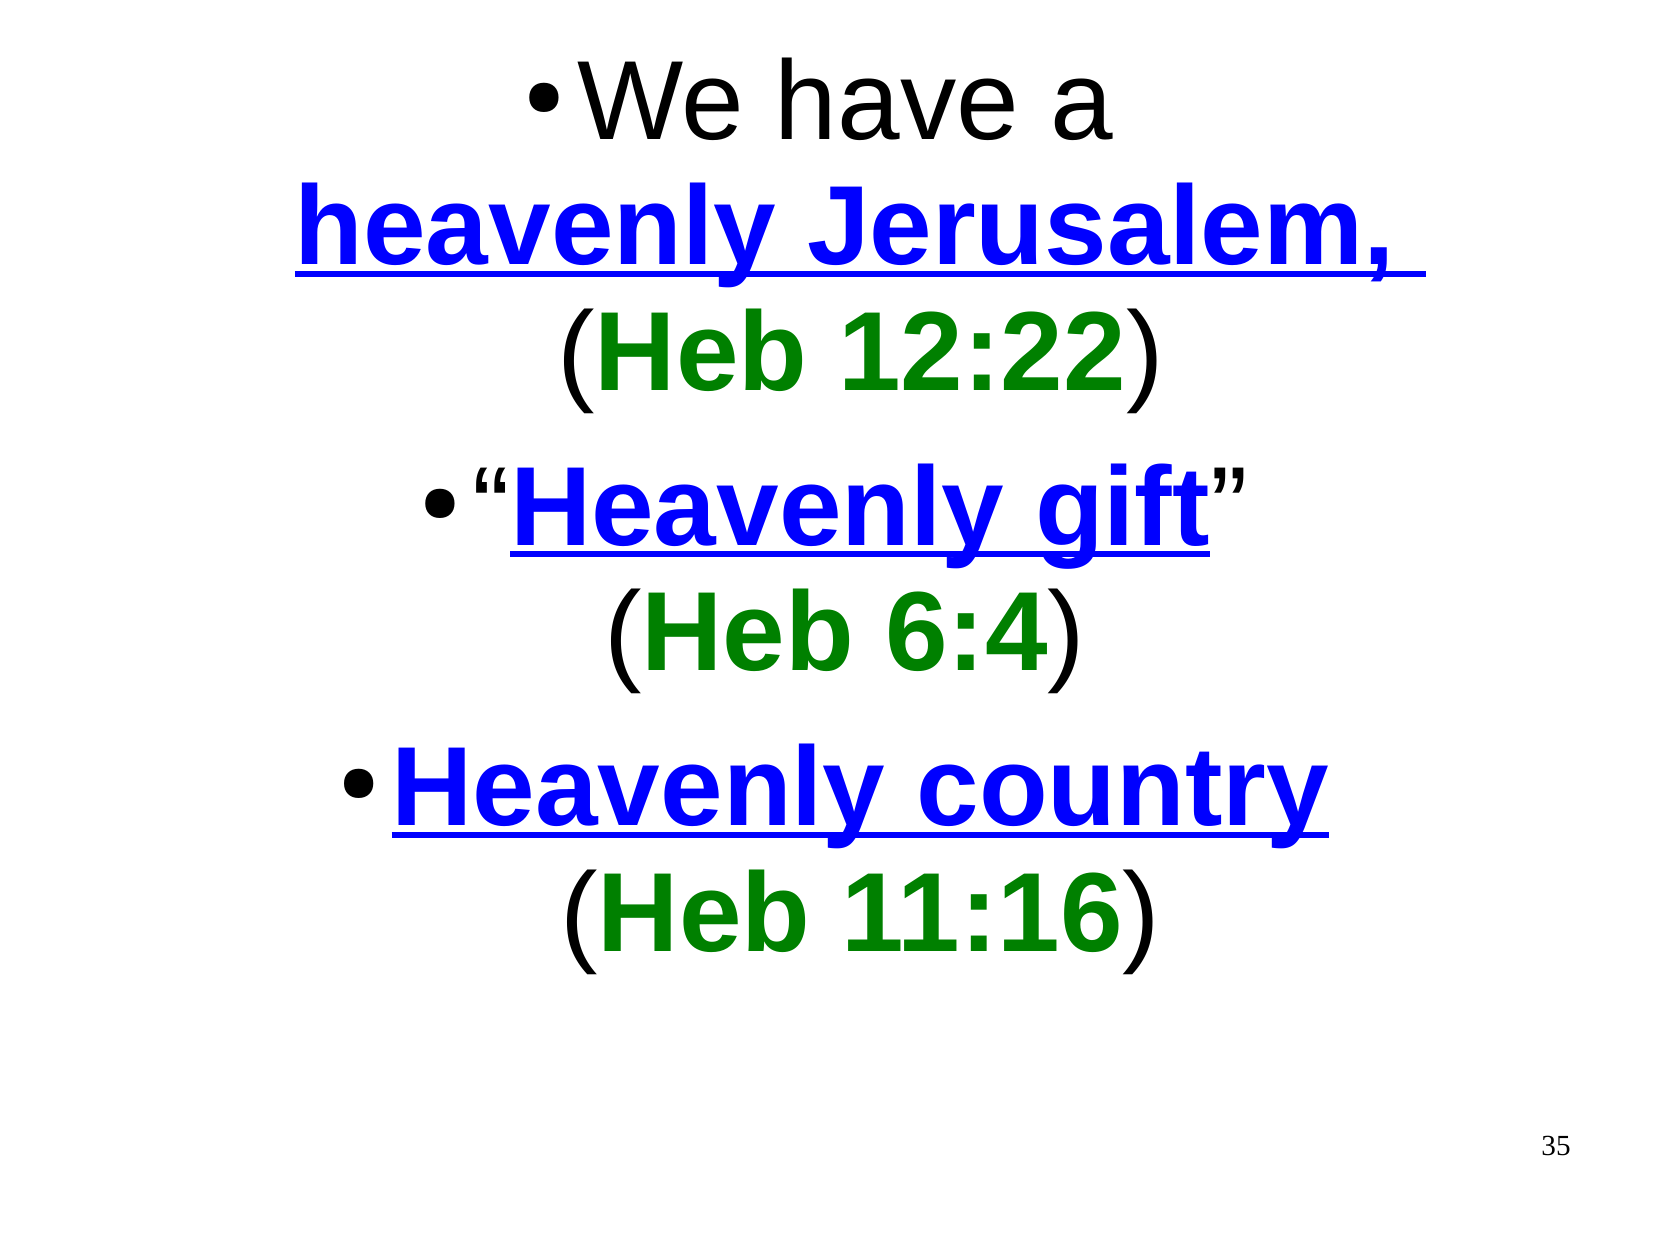

# We have a heavenly Jerusalem, (Heb 12:22)
“Heavenly gift”
(Heb 6:4)
Heavenly country
(Heb 11:16)
35